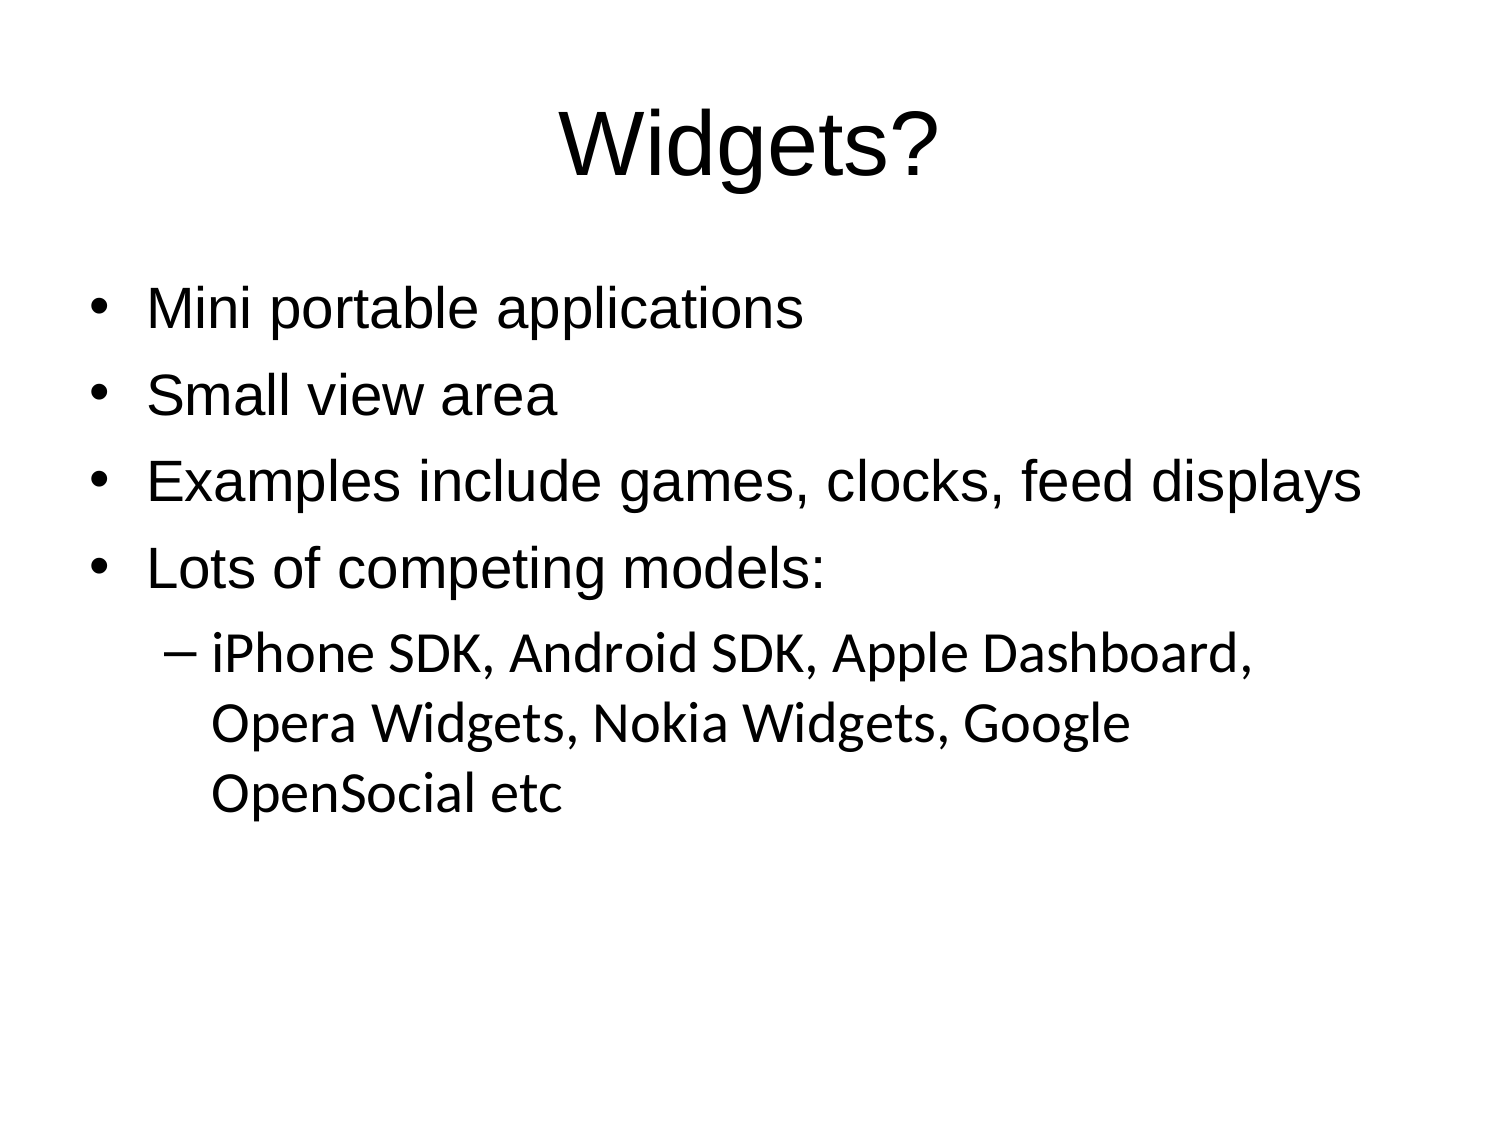

# Widgets?
Mini portable applications
Small view area
Examples include games, clocks, feed displays
Lots of competing models:
iPhone SDK, Android SDK, Apple Dashboard, Opera Widgets, Nokia Widgets, Google OpenSocial etc